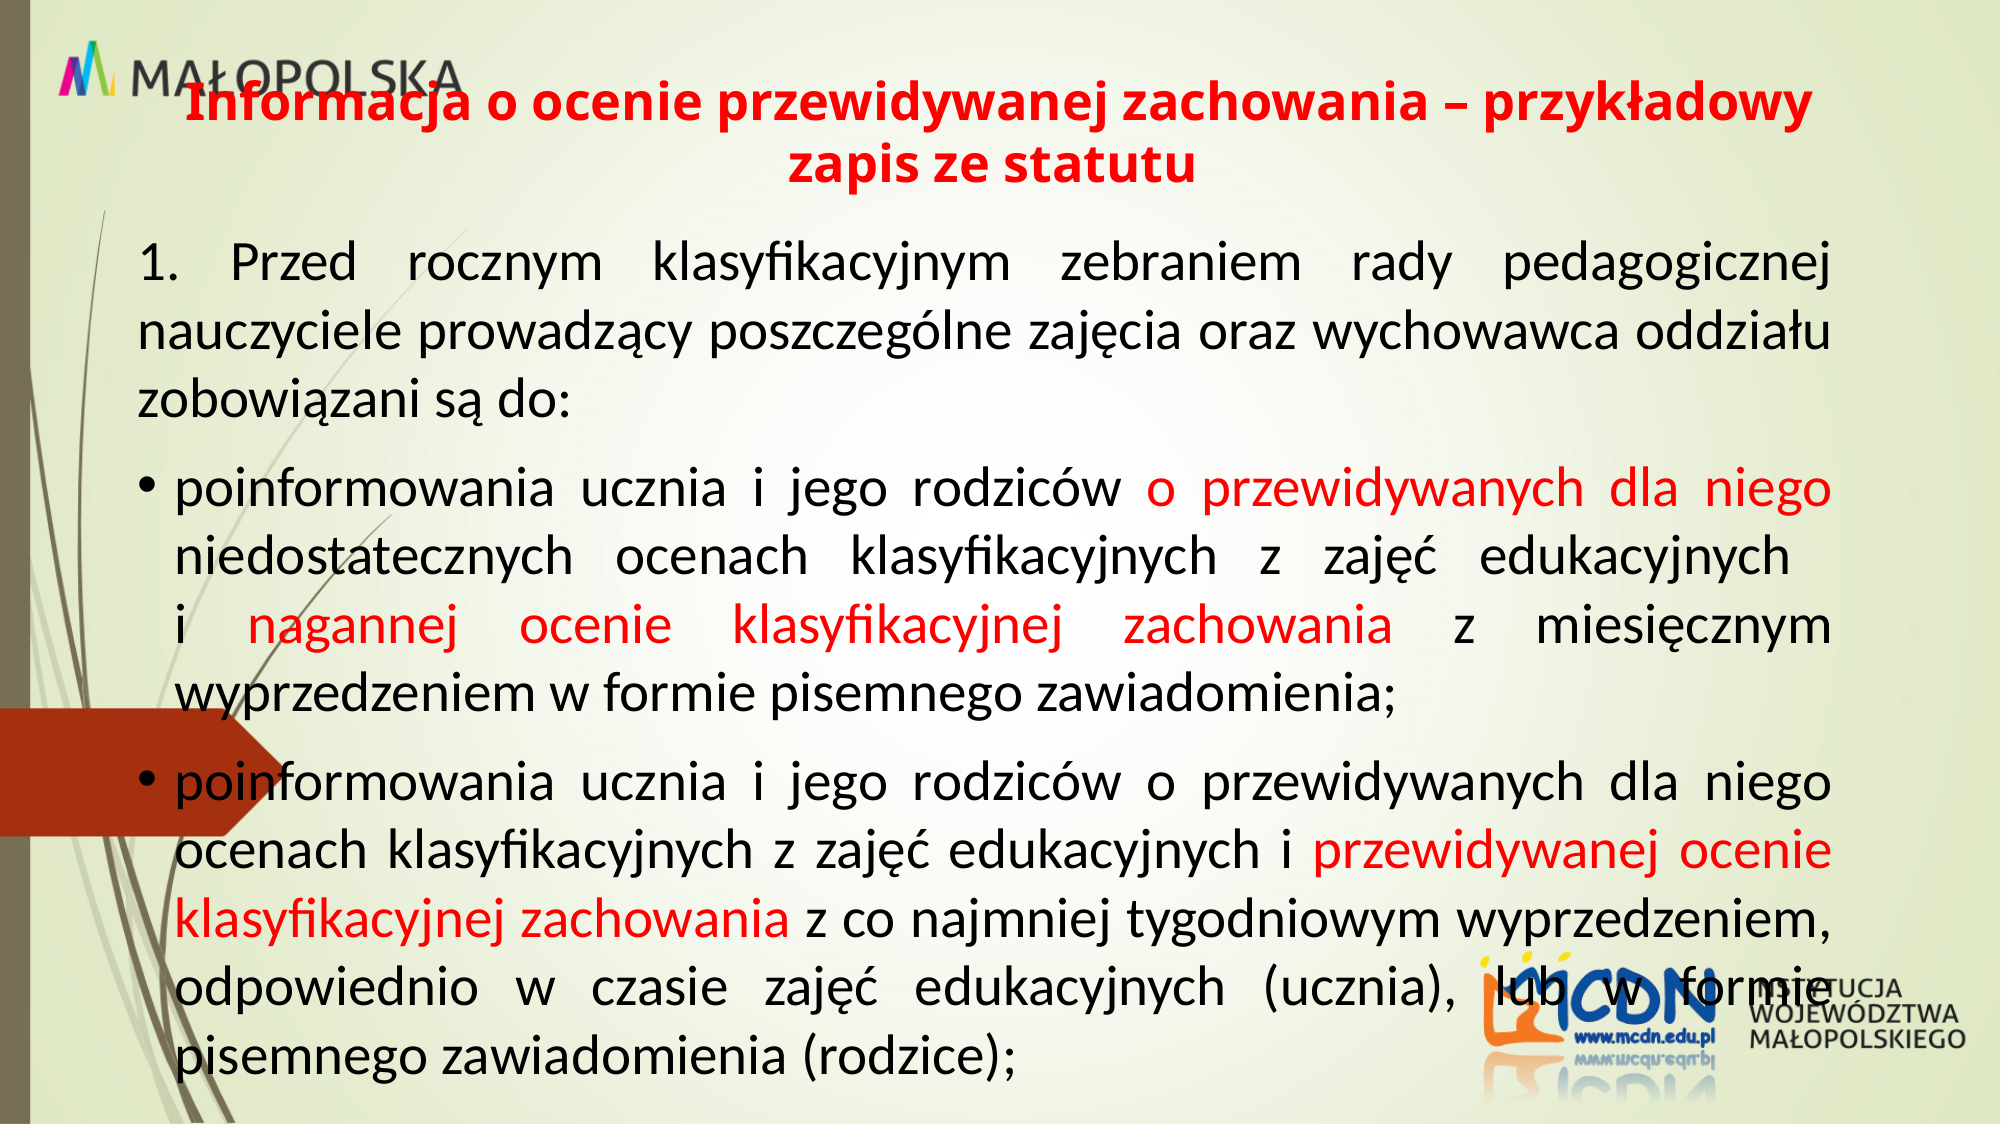

# Informacja o ocenie przewidywanej zachowania – przykładowy zapis ze statutu
1. Przed rocznym klasyfikacyjnym zebraniem rady pedagogicznej nauczyciele prowadzący poszczególne zajęcia oraz wychowawca oddziału zobowiązani są do:
poinformowania ucznia i jego rodziców o przewidywanych dla niego niedostatecznych ocenach klasyfikacyjnych z zajęć edukacyjnych
i nagannej ocenie klasyfikacyjnej zachowania z miesięcznym wyprzedzeniem w formie pisemnego zawiadomienia;
poinformowania ucznia i jego rodziców o przewidywanych dla niego ocenach klasyfikacyjnych z zajęć edukacyjnych i przewidywanej ocenie klasyfikacyjnej zachowania z co najmniej tygodniowym wyprzedzeniem, odpowiednio w czasie zajęć edukacyjnych (ucznia), lub w formie pisemnego zawiadomienia (rodzice);